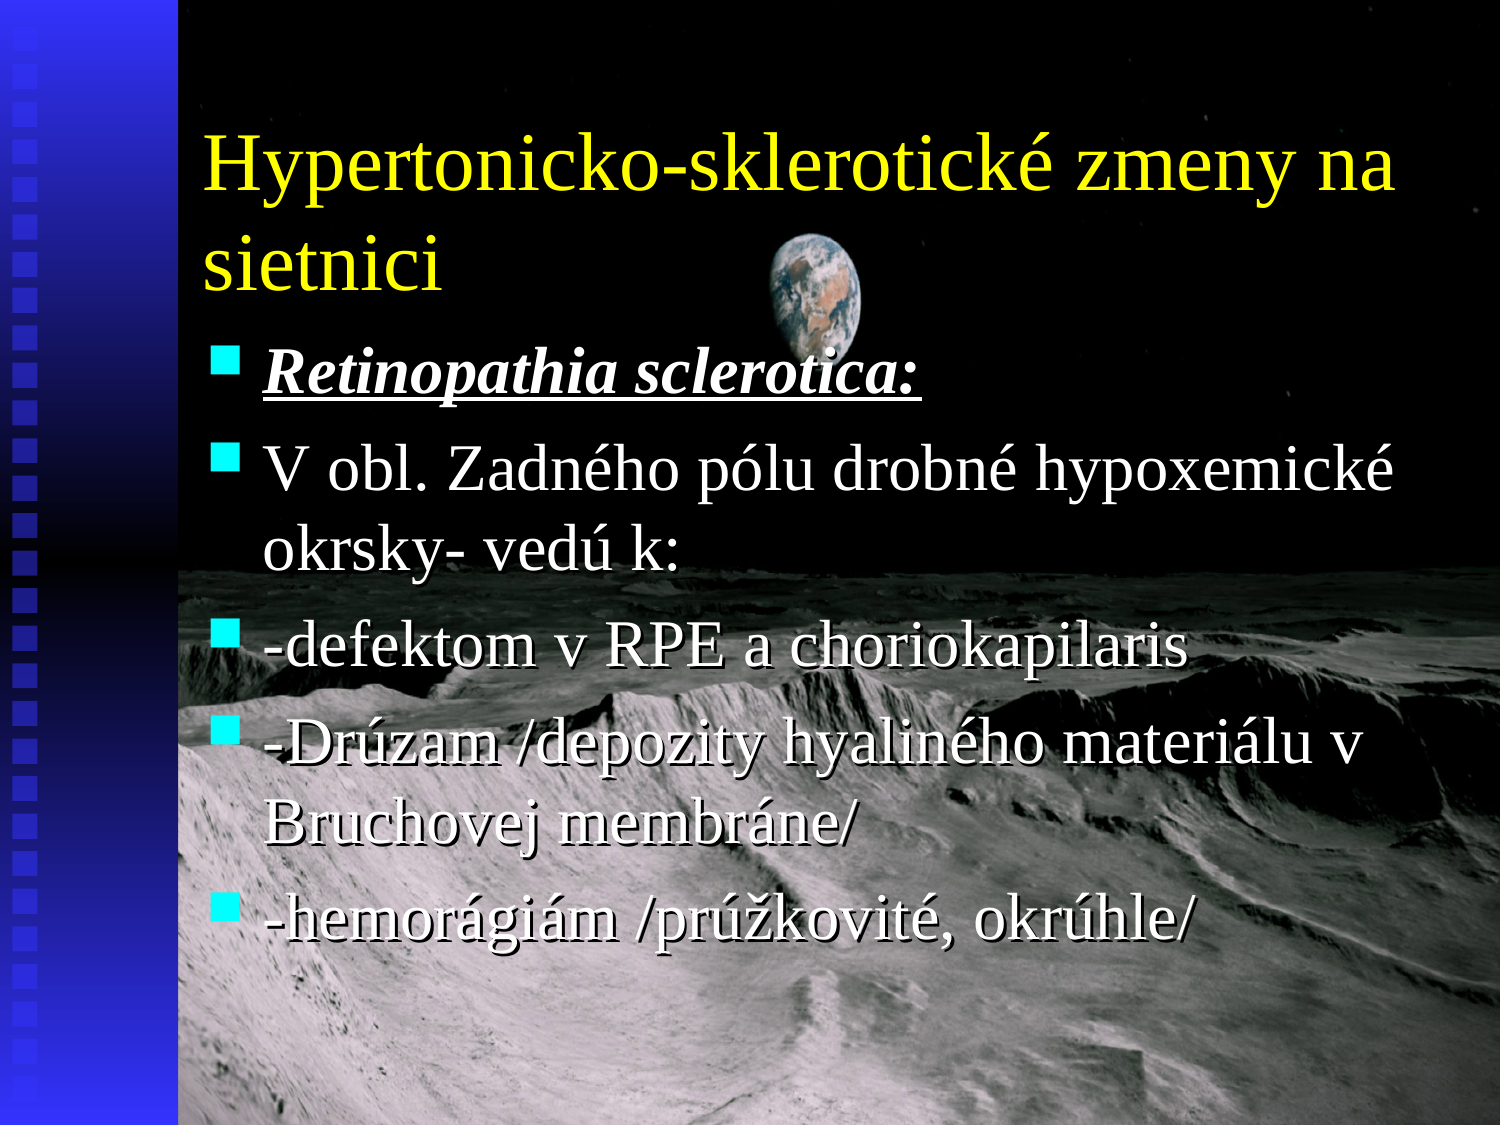

# Hypertonicko-sklerotické zmeny na sietnici
Retinopathia sclerotica:
V obl. Zadného pólu drobné hypoxemické okrsky- vedú k:
-defektom v RPE a choriokapilaris
-Drúzam /depozity hyaliného materiálu v Bruchovej membráne/
-hemorágiám /prúžkovité, okrúhle/